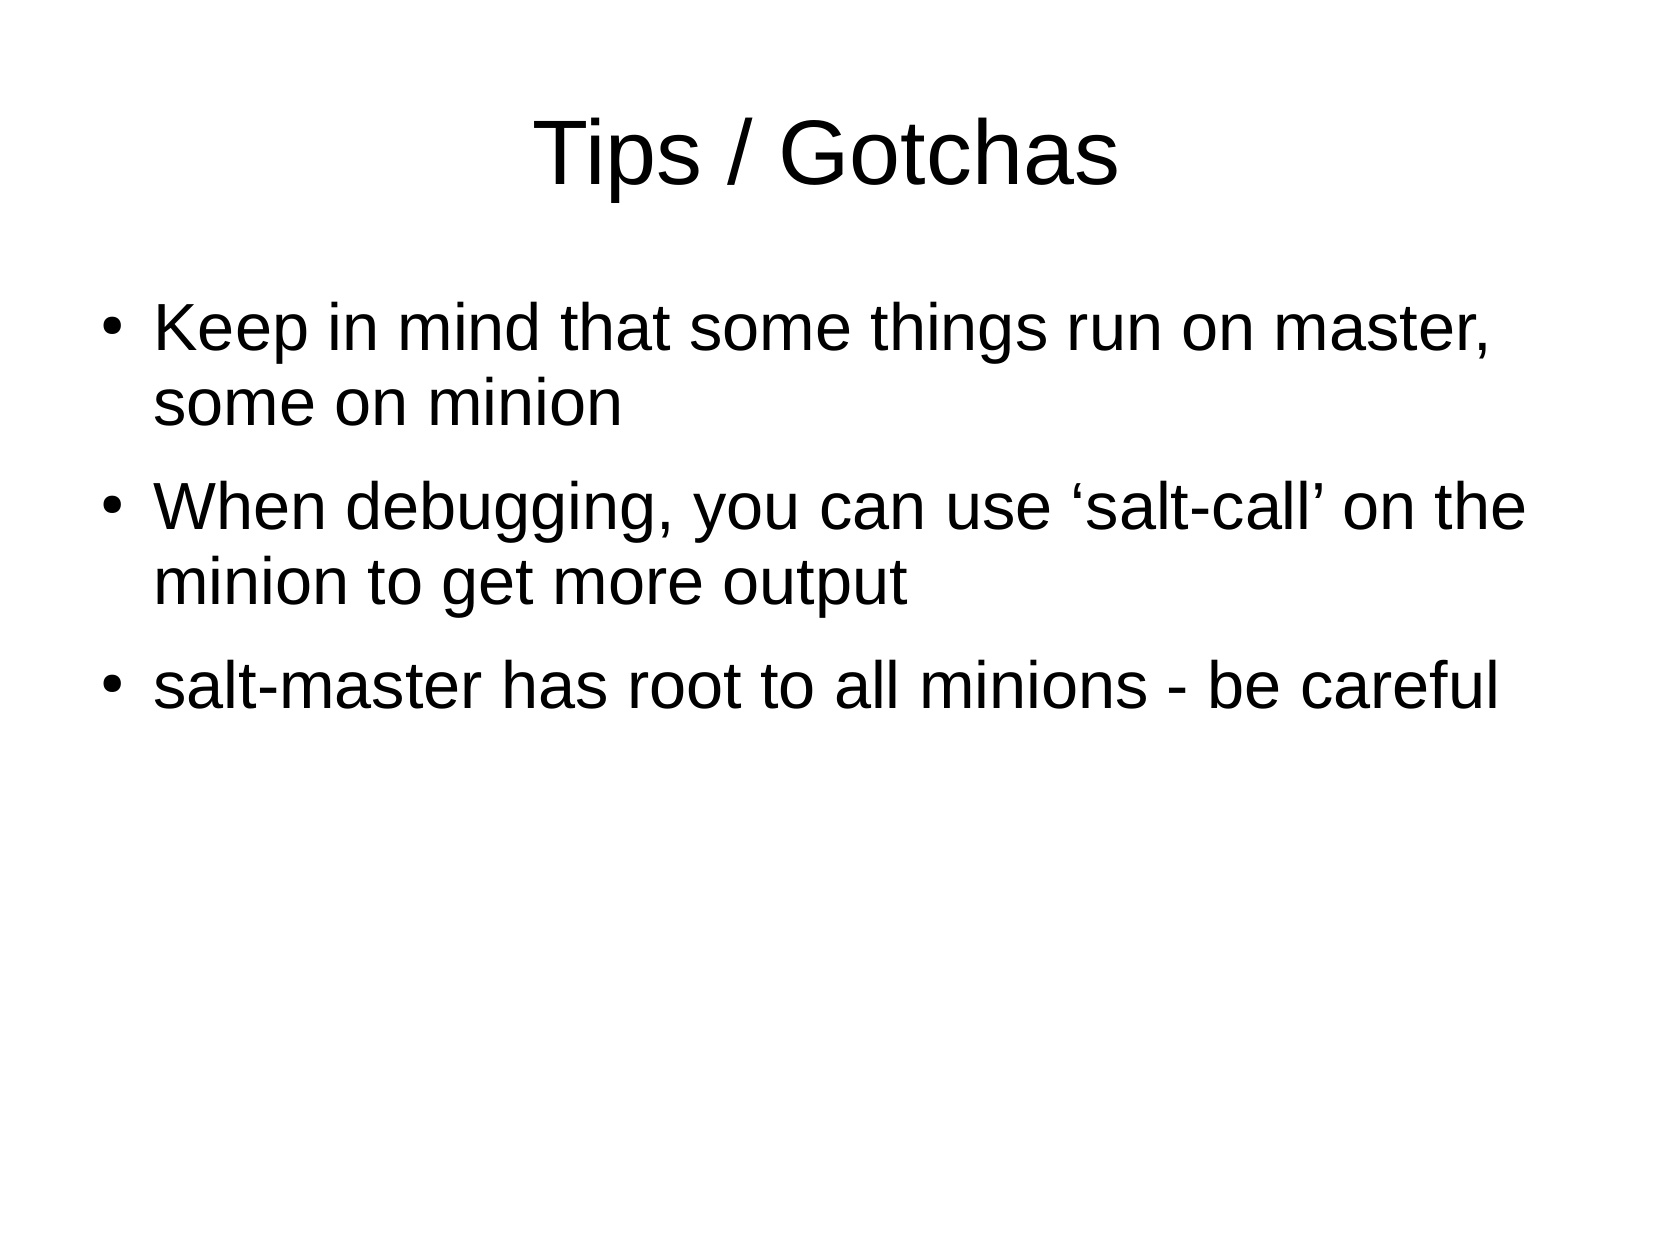

# Tips / Gotchas
Keep in mind that some things run on master, some on minion
When debugging, you can use ‘salt-call’ on the minion to get more output
salt-master has root to all minions - be careful